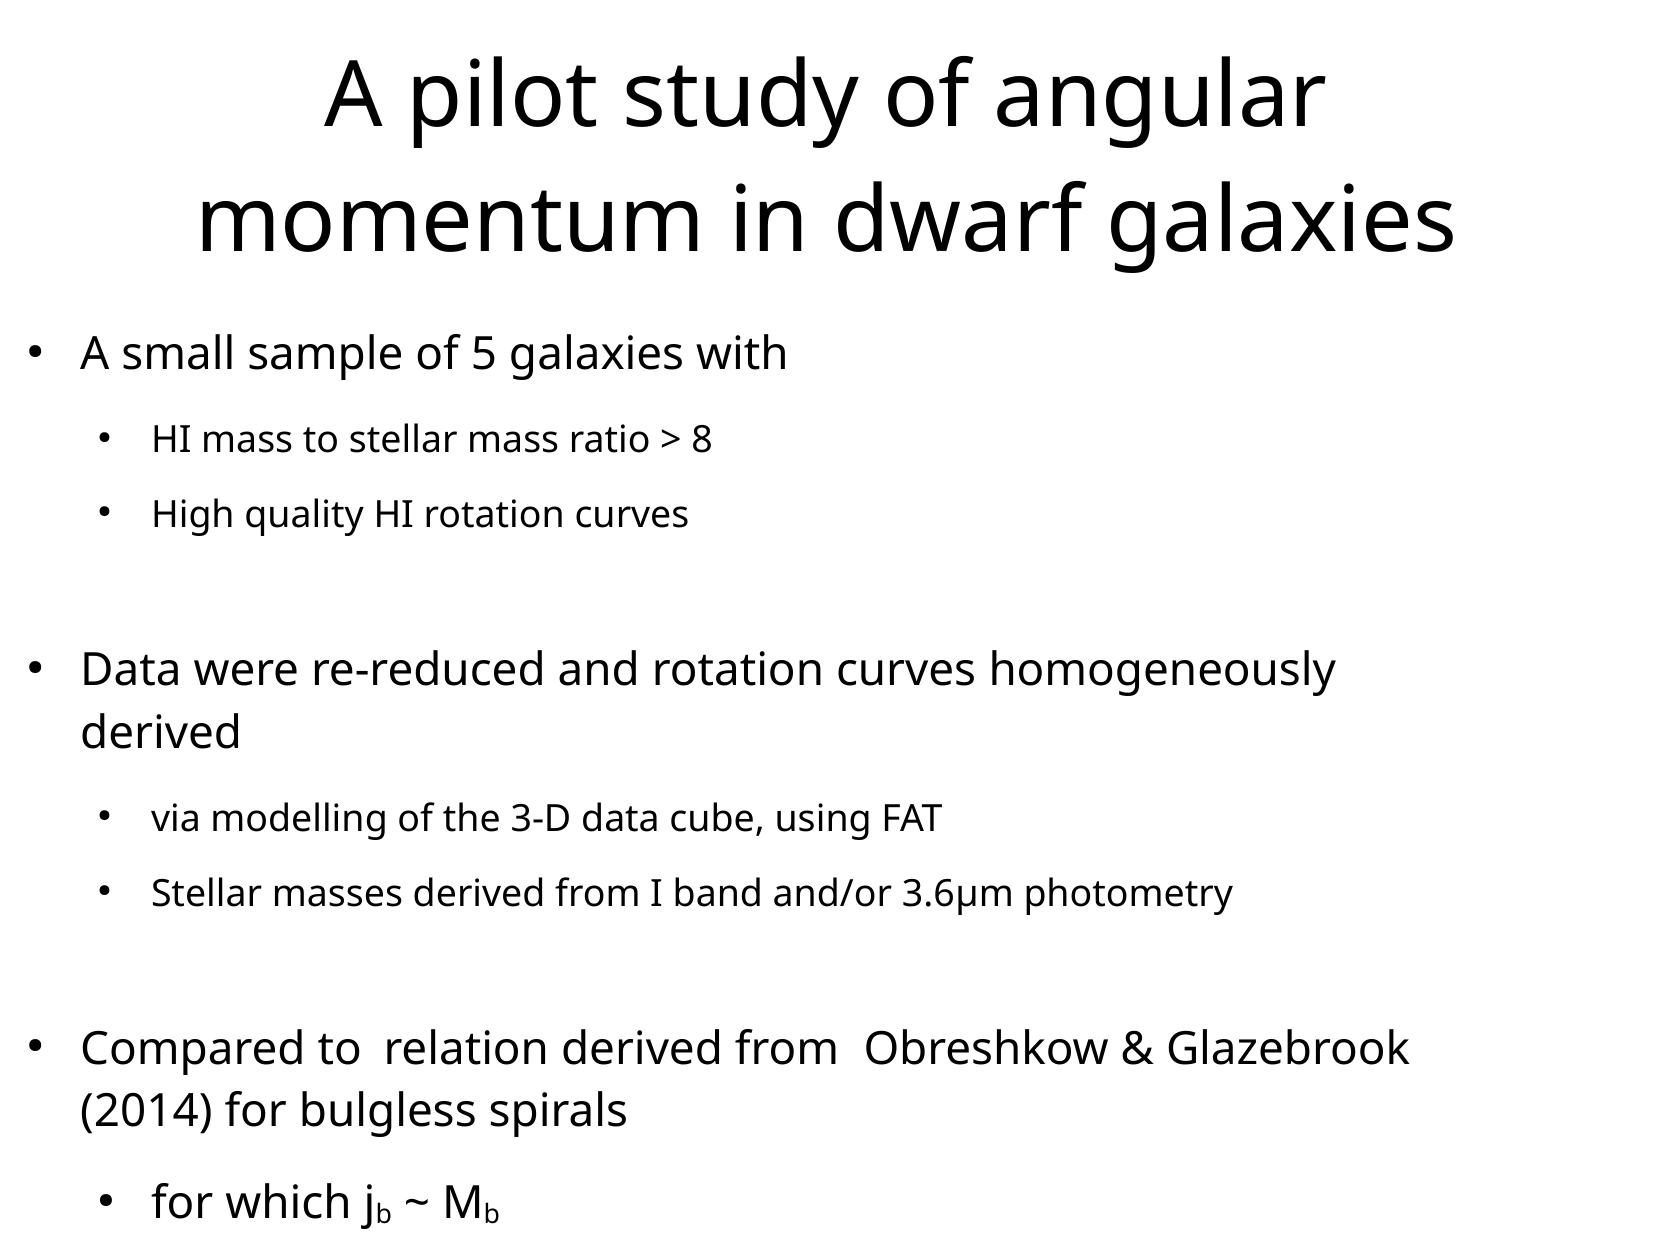

# A pilot study of angular momentum in dwarf galaxies
A small sample of 5 galaxies with
HI mass to stellar mass ratio > 8
High quality HI rotation curves
Data were re-reduced and rotation curves homogeneously derived
via modelling of the 3-D data cube, using FAT
Stellar masses derived from I band and/or 3.6μm photometry
Compared to relation derived from Obreshkow & Glazebrook (2014) for bulgless spirals
for which jb ~ Mb